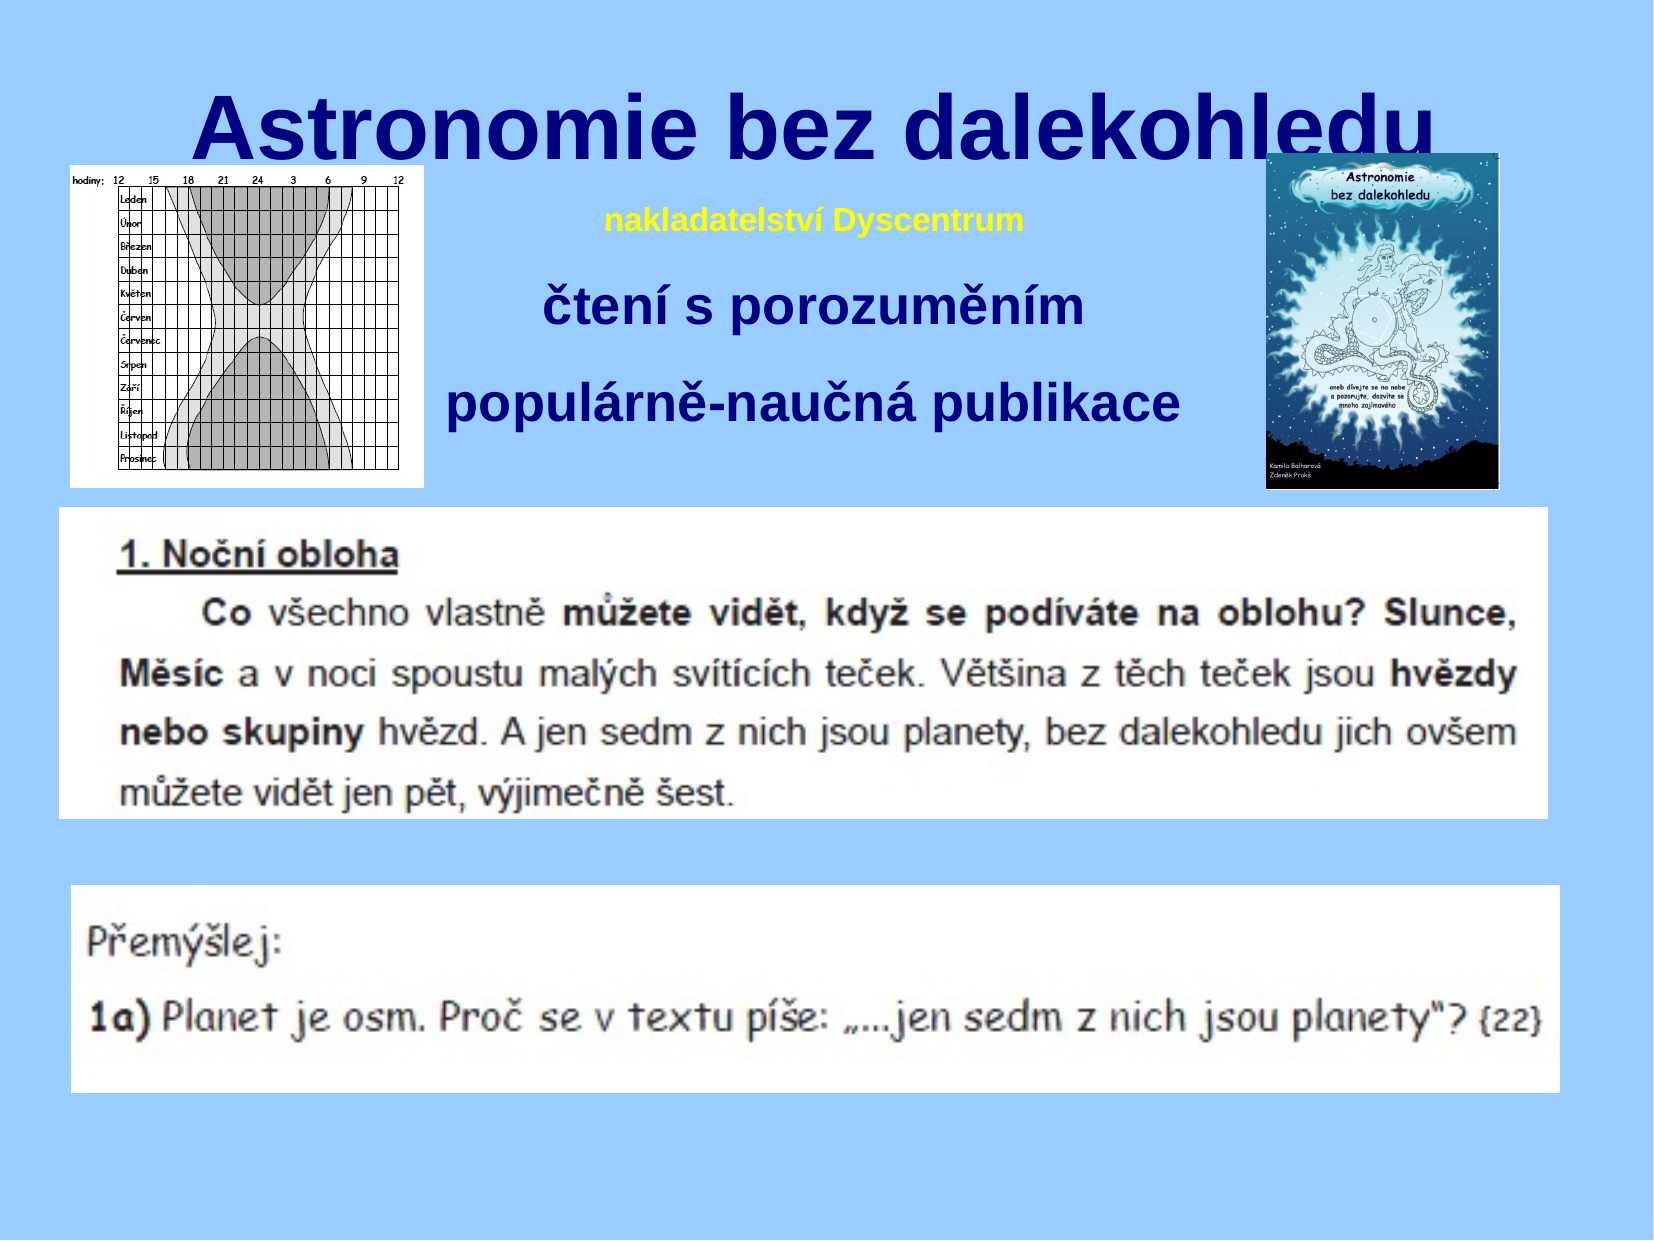

# Astronomie bez dalekohledu nakladatelství Dyscentrum čtení s porozuměním populárně-naučná publikace